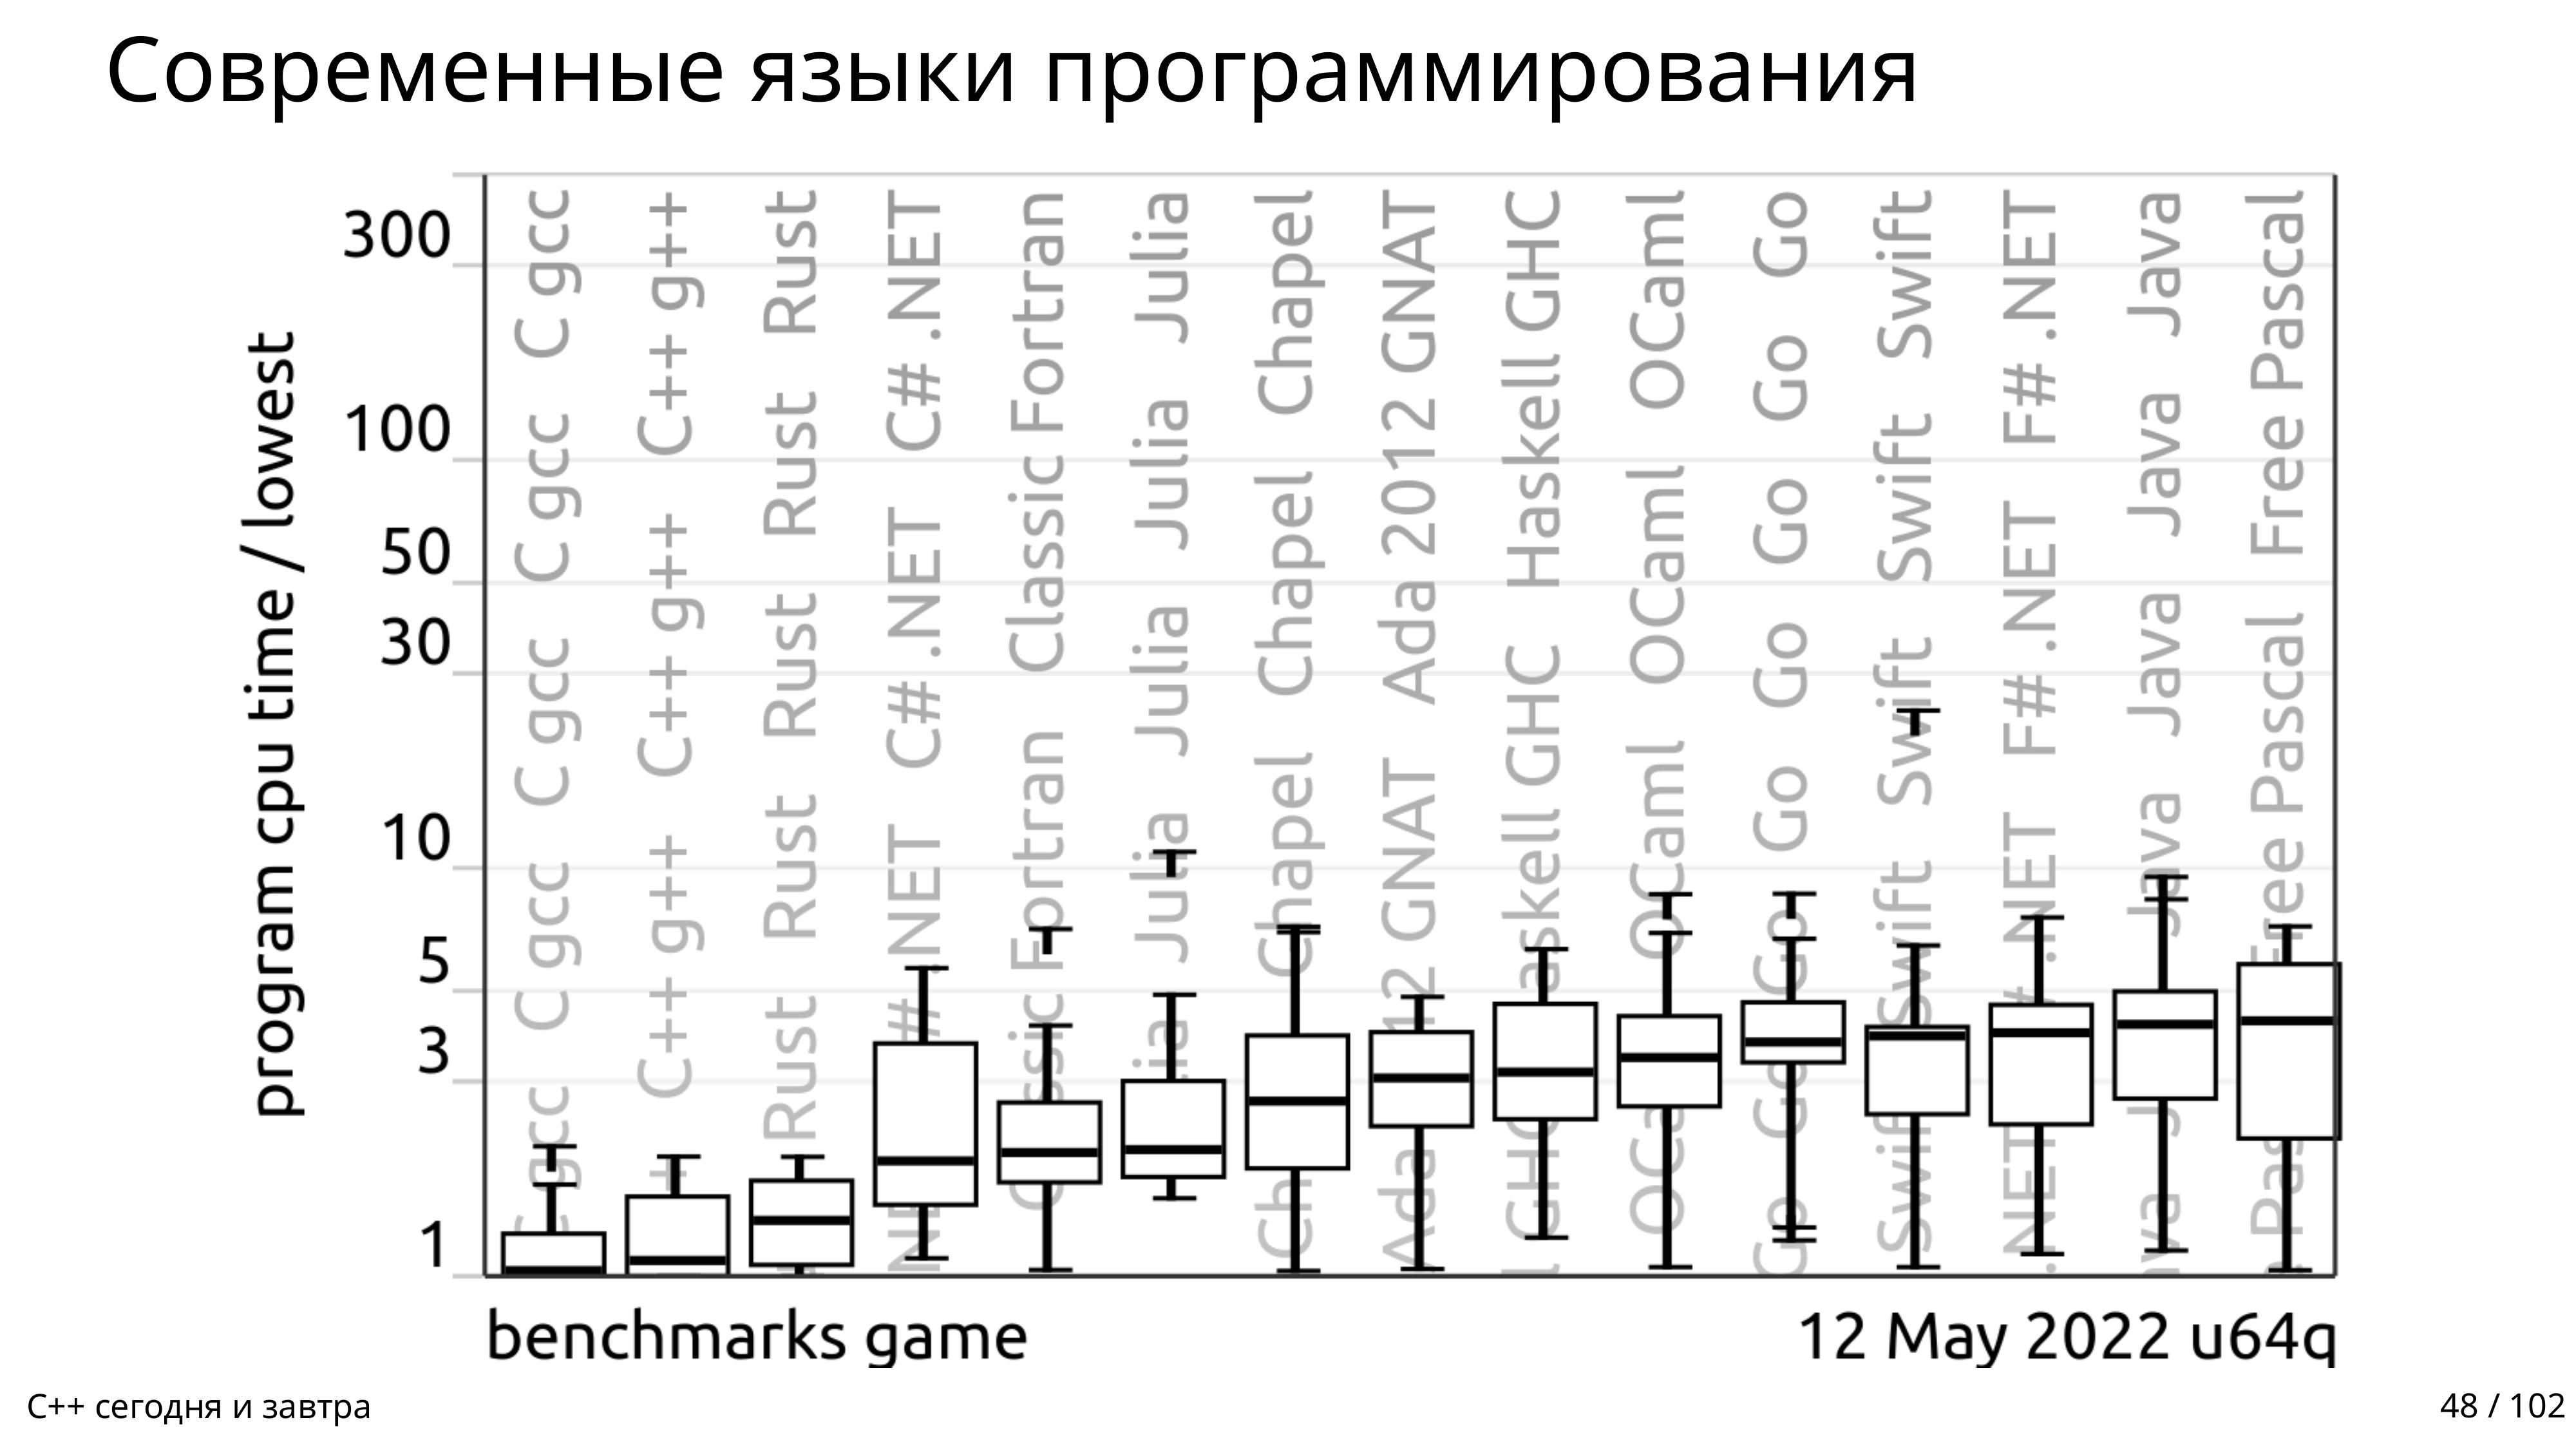

Современные языки программирования
#
C++ сегодня и завтра